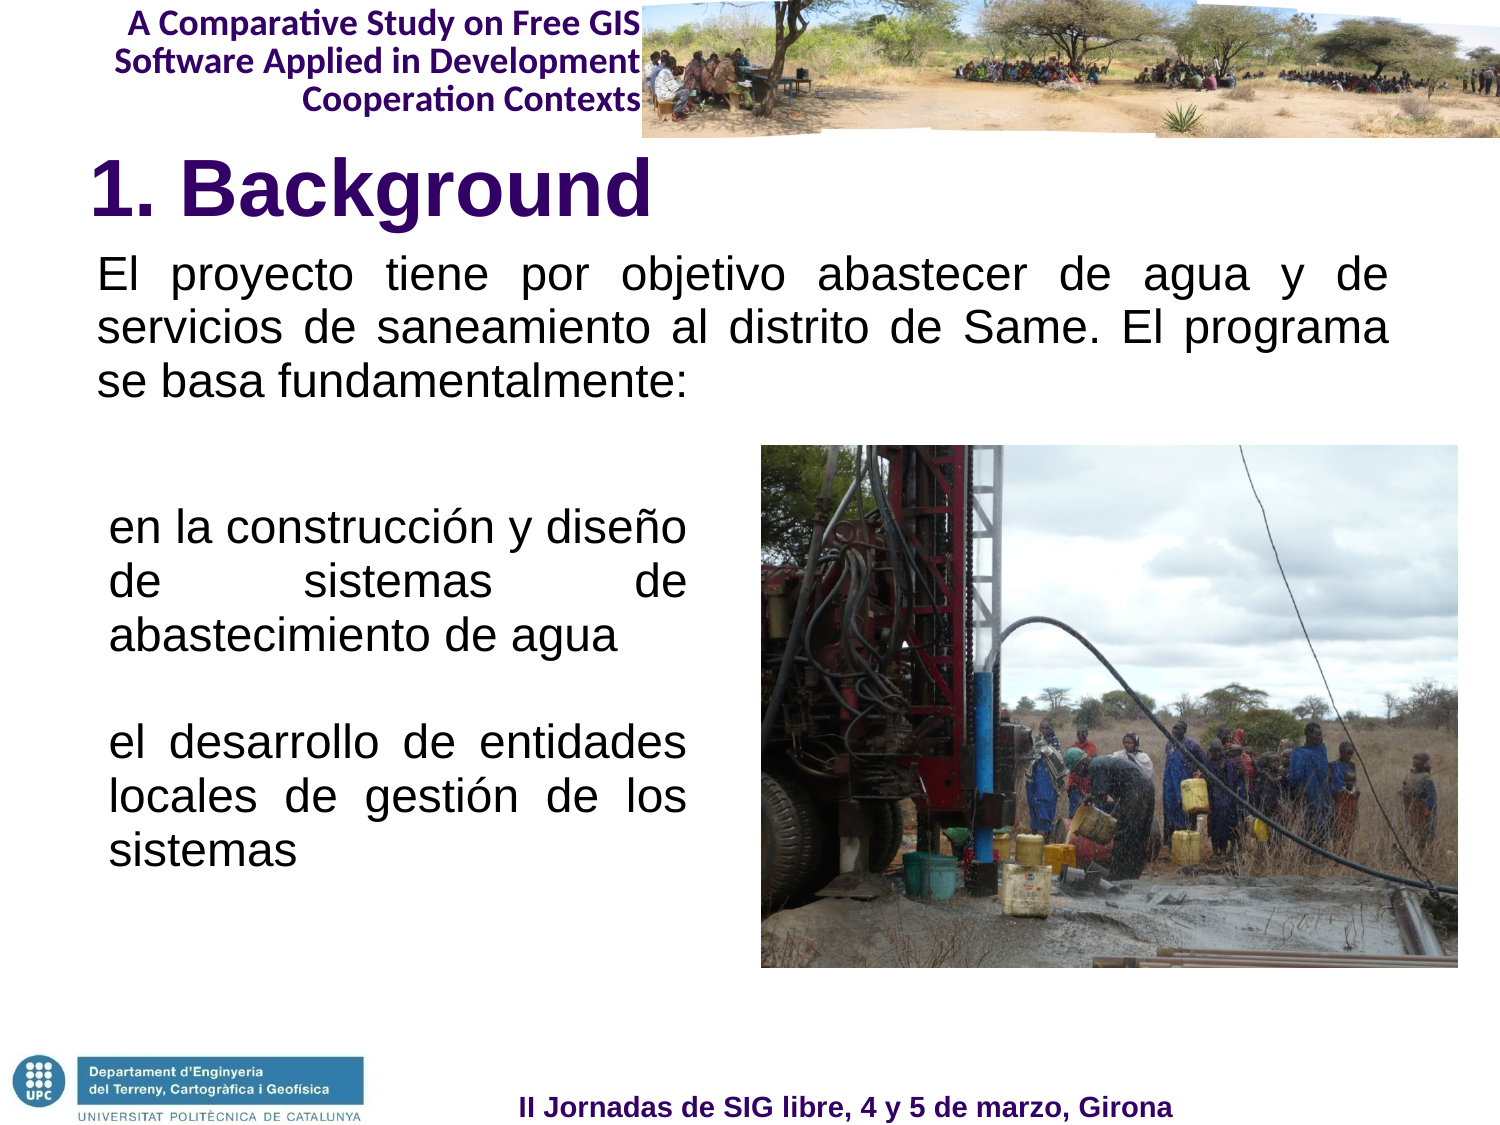

# 1. Background
El proyecto tiene por objetivo abastecer de agua y de servicios de saneamiento al distrito de Same. El programa se basa fundamentalmente:
en la construcción y diseño de sistemas de abastecimiento de agua
el desarrollo de entidades locales de gestión de los sistemas
II Jornadas de SIG libre, 4 y 5 de marzo, Girona